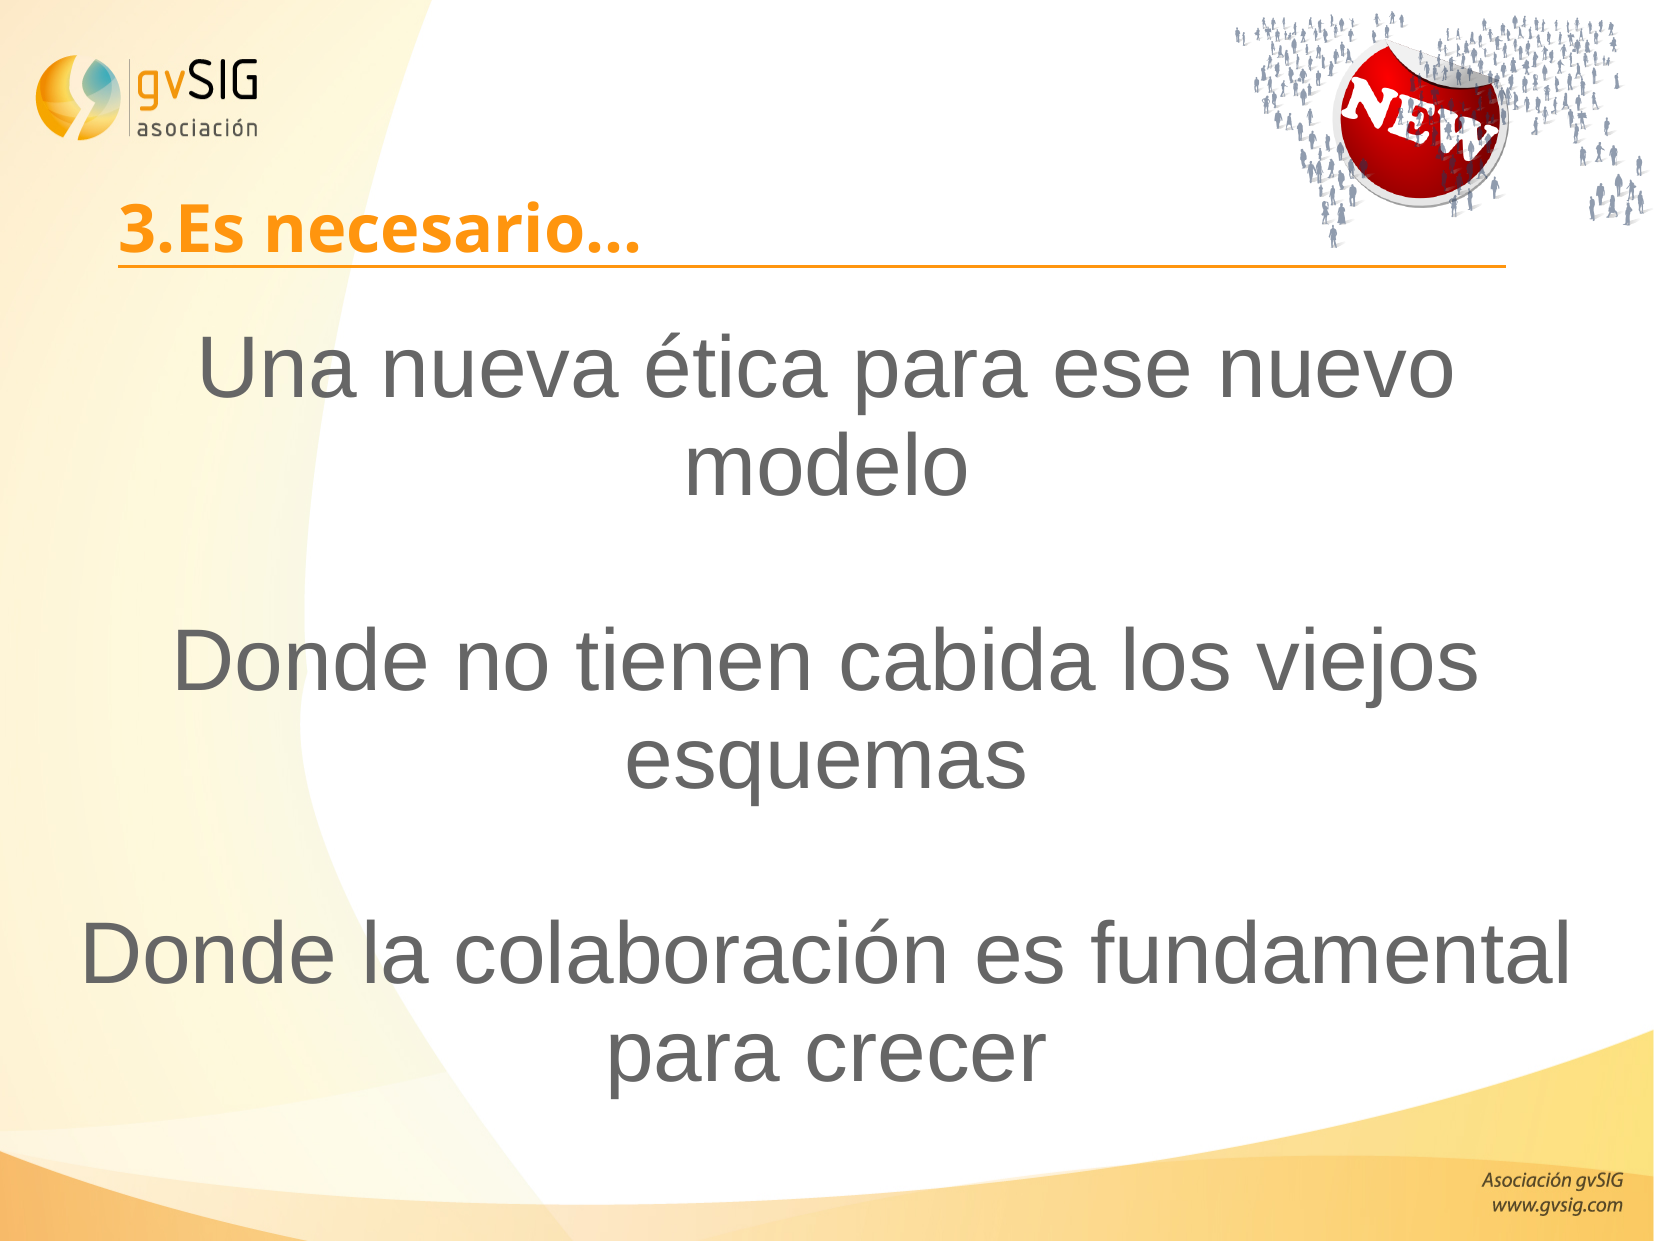

# 3.Es necesario...
Una nueva ética para ese nuevo modelo
Donde no tienen cabida los viejos esquemas
Donde la colaboración es fundamental para crecer